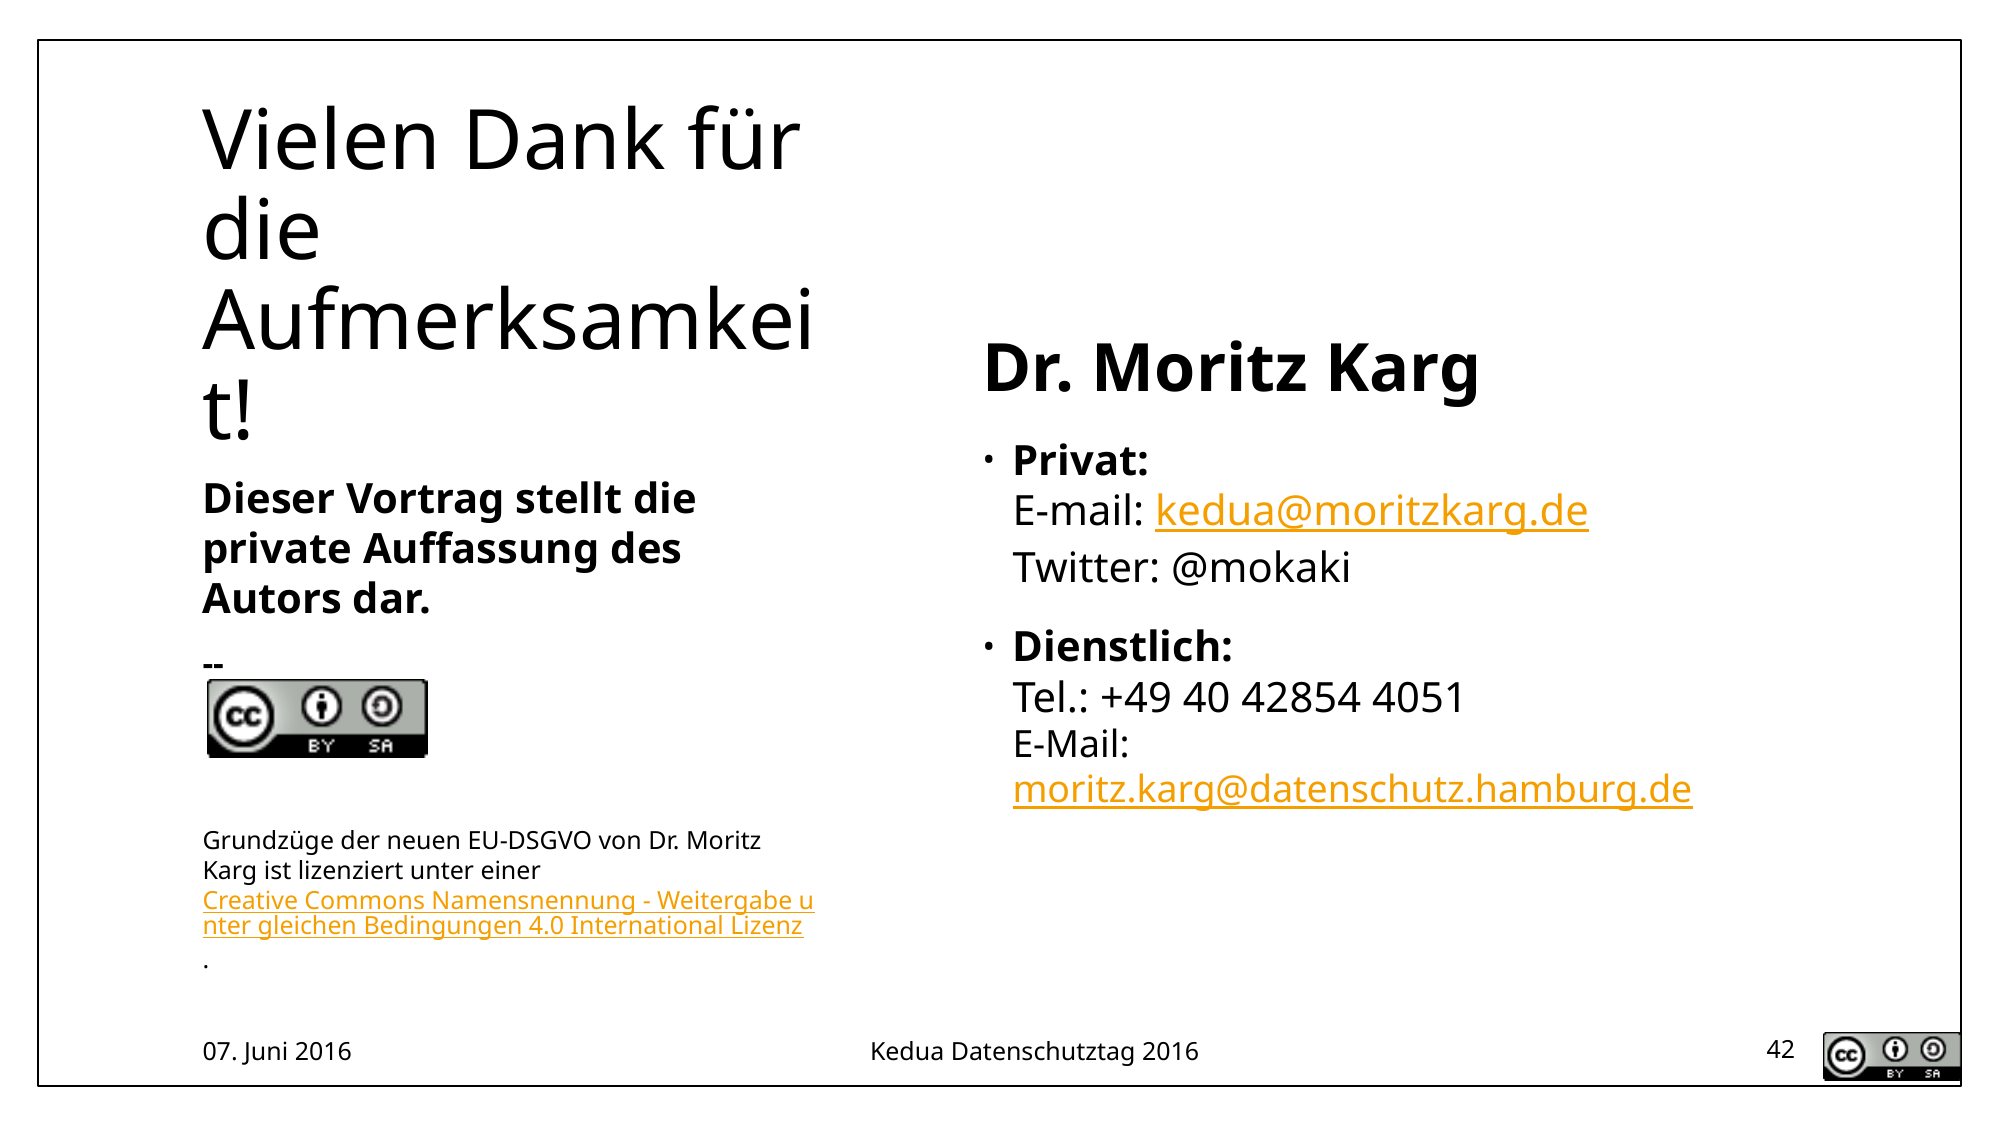

# Vielen Dank für die Aufmerksamkeit!
Dr. Moritz Karg
Privat:
E-mail: kedua@moritzkarg.de
Twitter: @mokaki
Dienstlich:
Tel.: +49 40 42854 4051
E-Mail: moritz.karg@datenschutz.hamburg.de
Dieser Vortrag stellt die private Auffassung des Autors dar.
--
Grundzüge der neuen EU-DSGVO von Dr. Moritz Karg ist lizenziert unter einer Creative Commons Namensnennung - Weitergabe unter gleichen Bedingungen 4.0 International Lizenz.
07. Juni 2016
Kedua Datenschutztag 2016